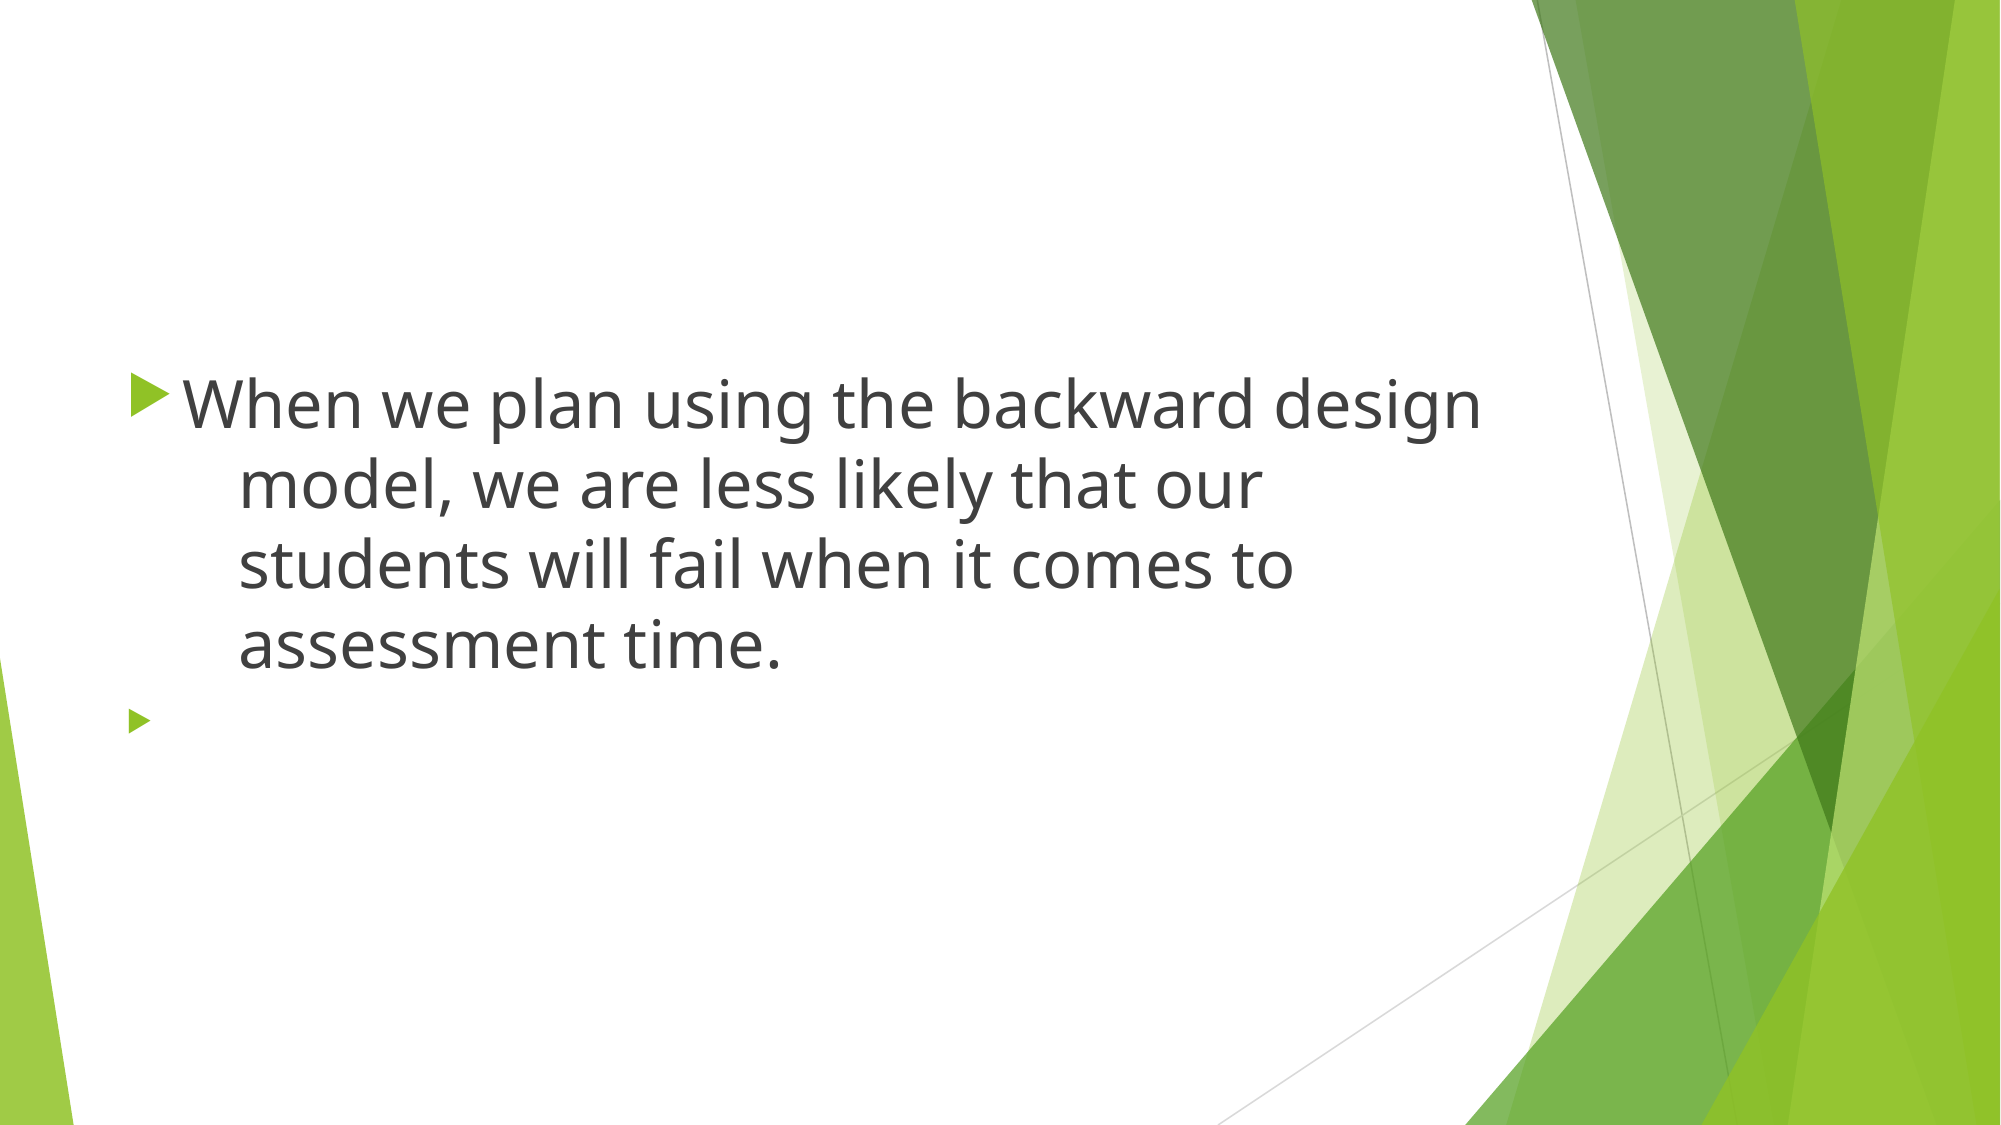

#
When we plan using the backward design model, we are less likely that our students will fail when it comes to assessment time.